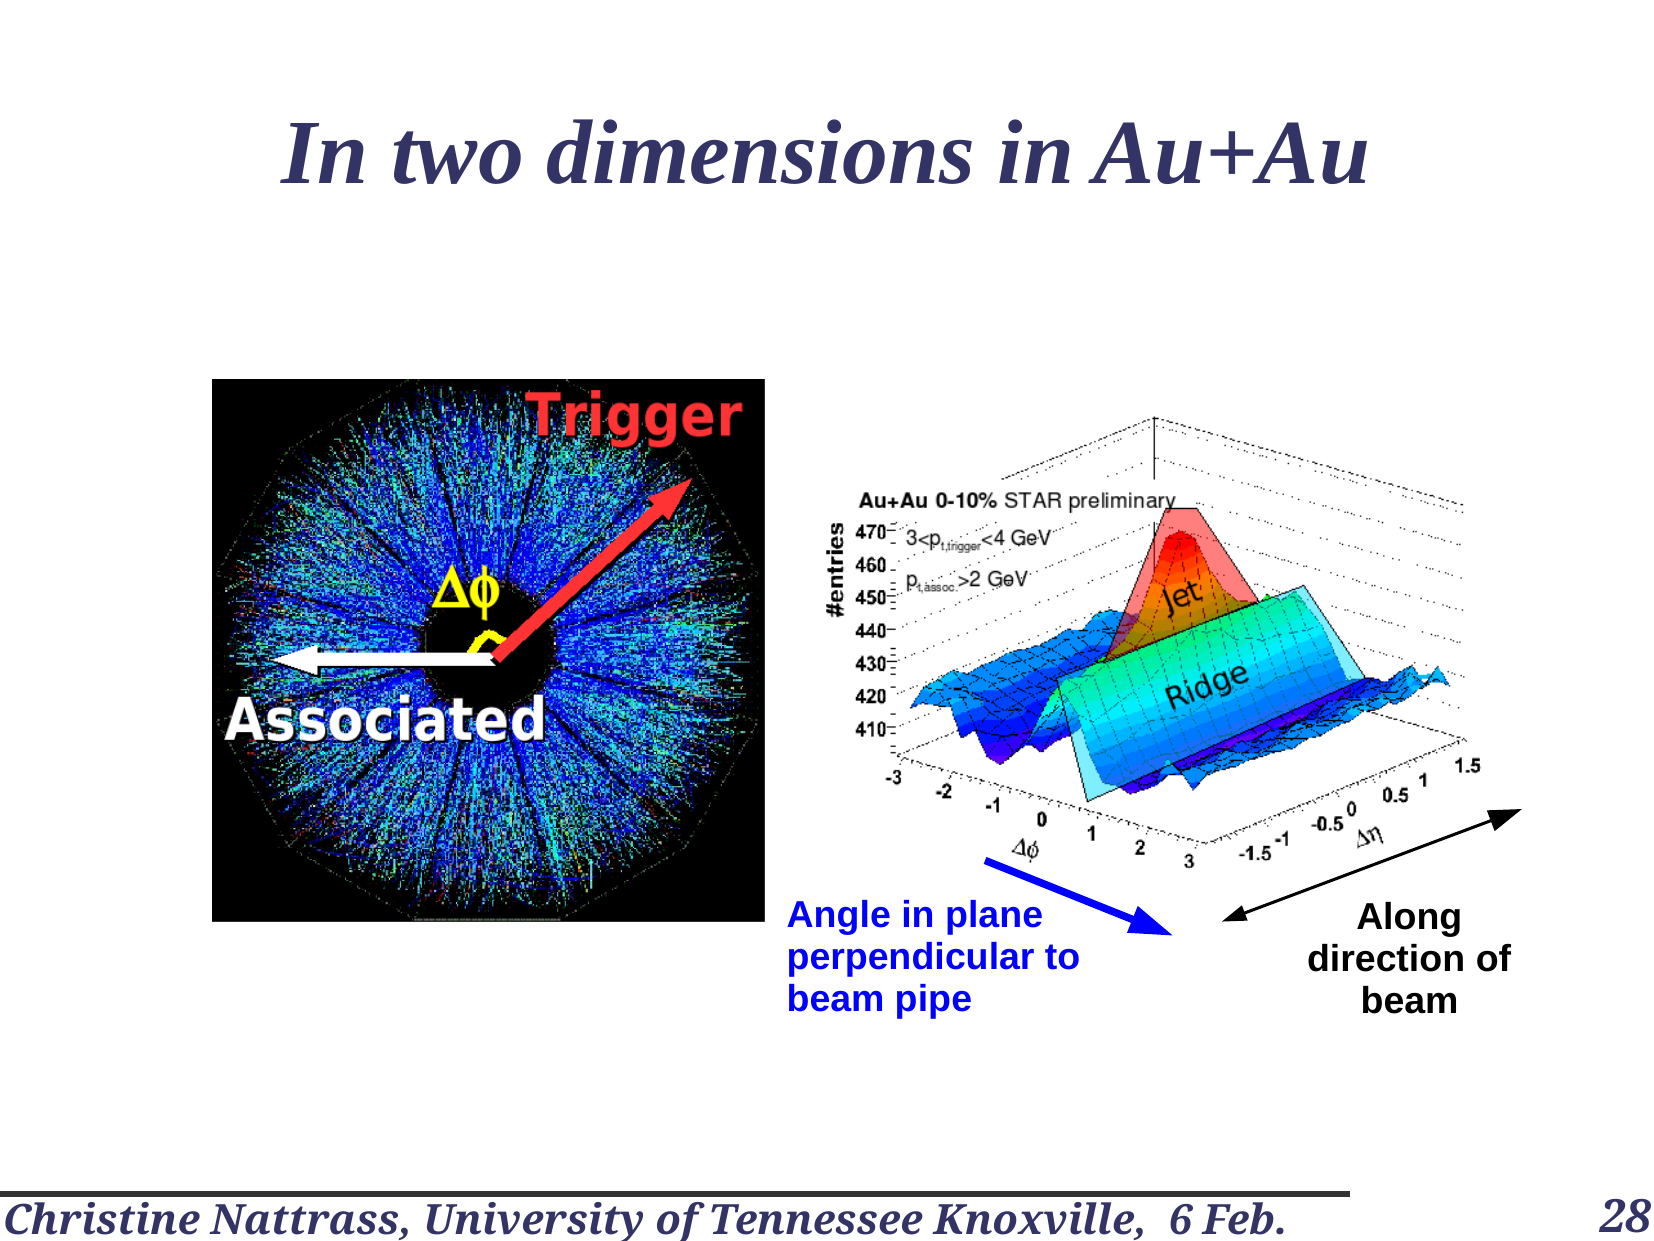

# In two dimensions in Au+Au
nucl-ex/0701074
Along direction of beam
Angle in plane perpendicular to beam pipe